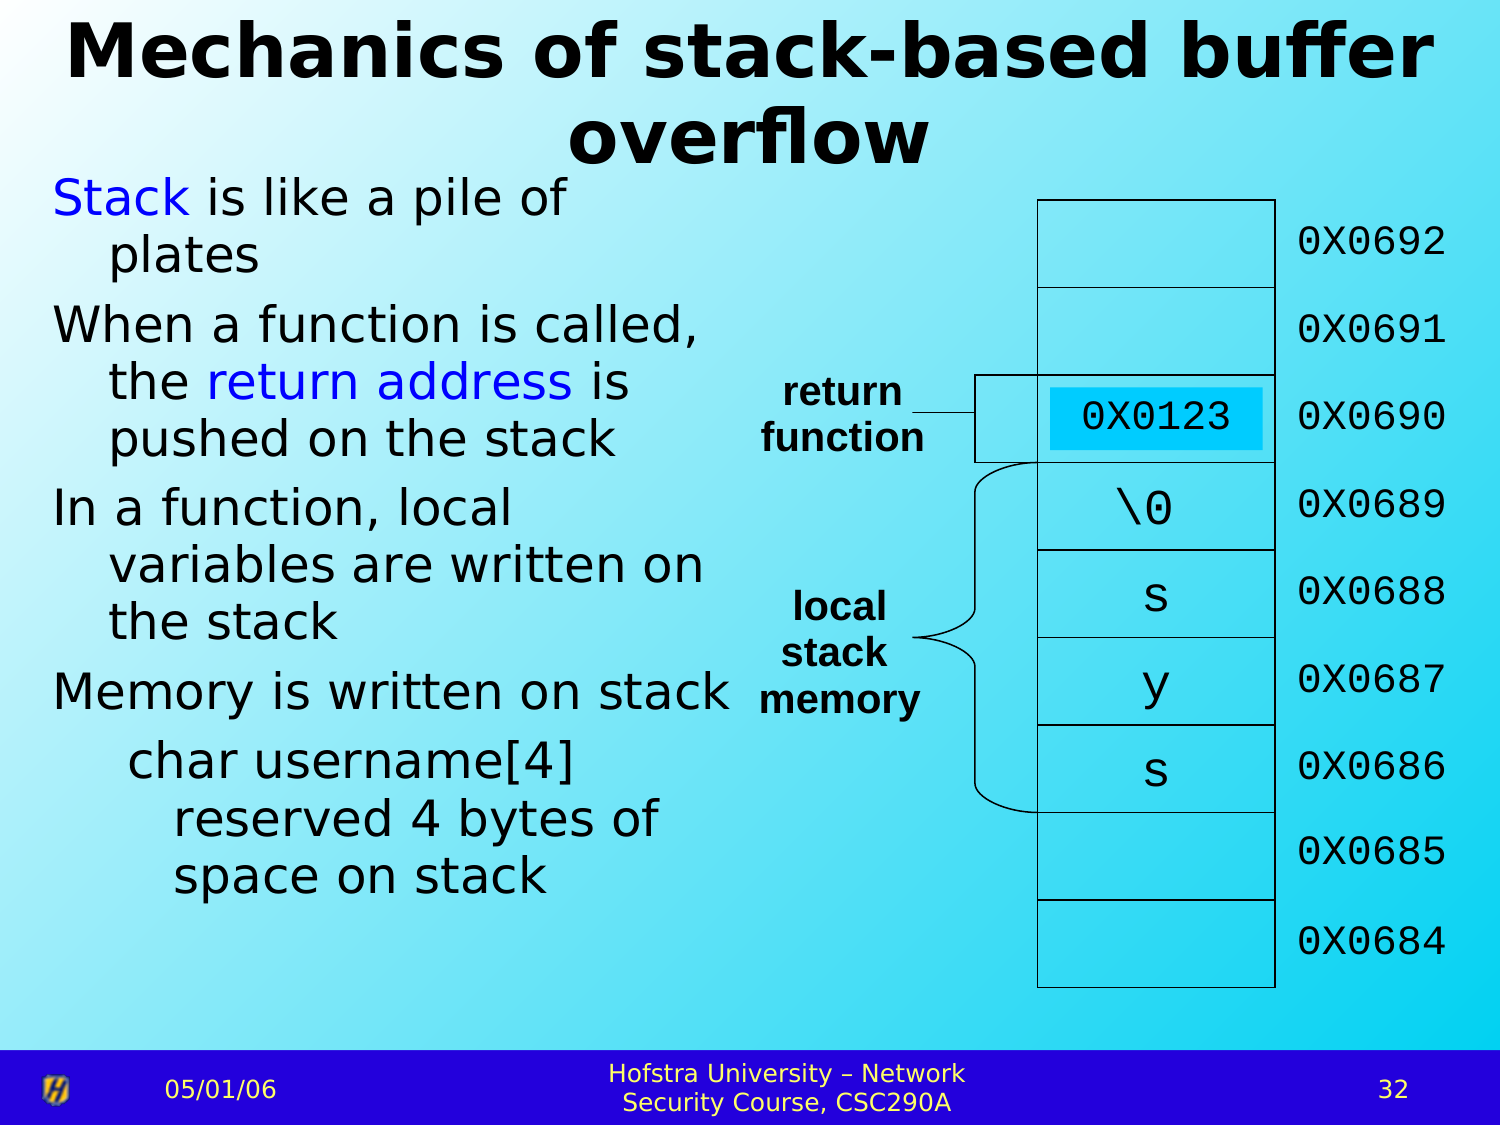

# Mechanics of stack-based buffer overflow
Stack is like a pile of plates
When a function is called, the return address is pushed on the stack
In a function, local variables are written on the stack
Memory is written on stack
char username[4] reserved 4 bytes of space on stack
0X0692
0X0691
return function
0X0123
0X0690
\0
0X0689
s
0X0688
local stack
memory
y
0X0687
s
0X0686
0X0685
0X0684
32